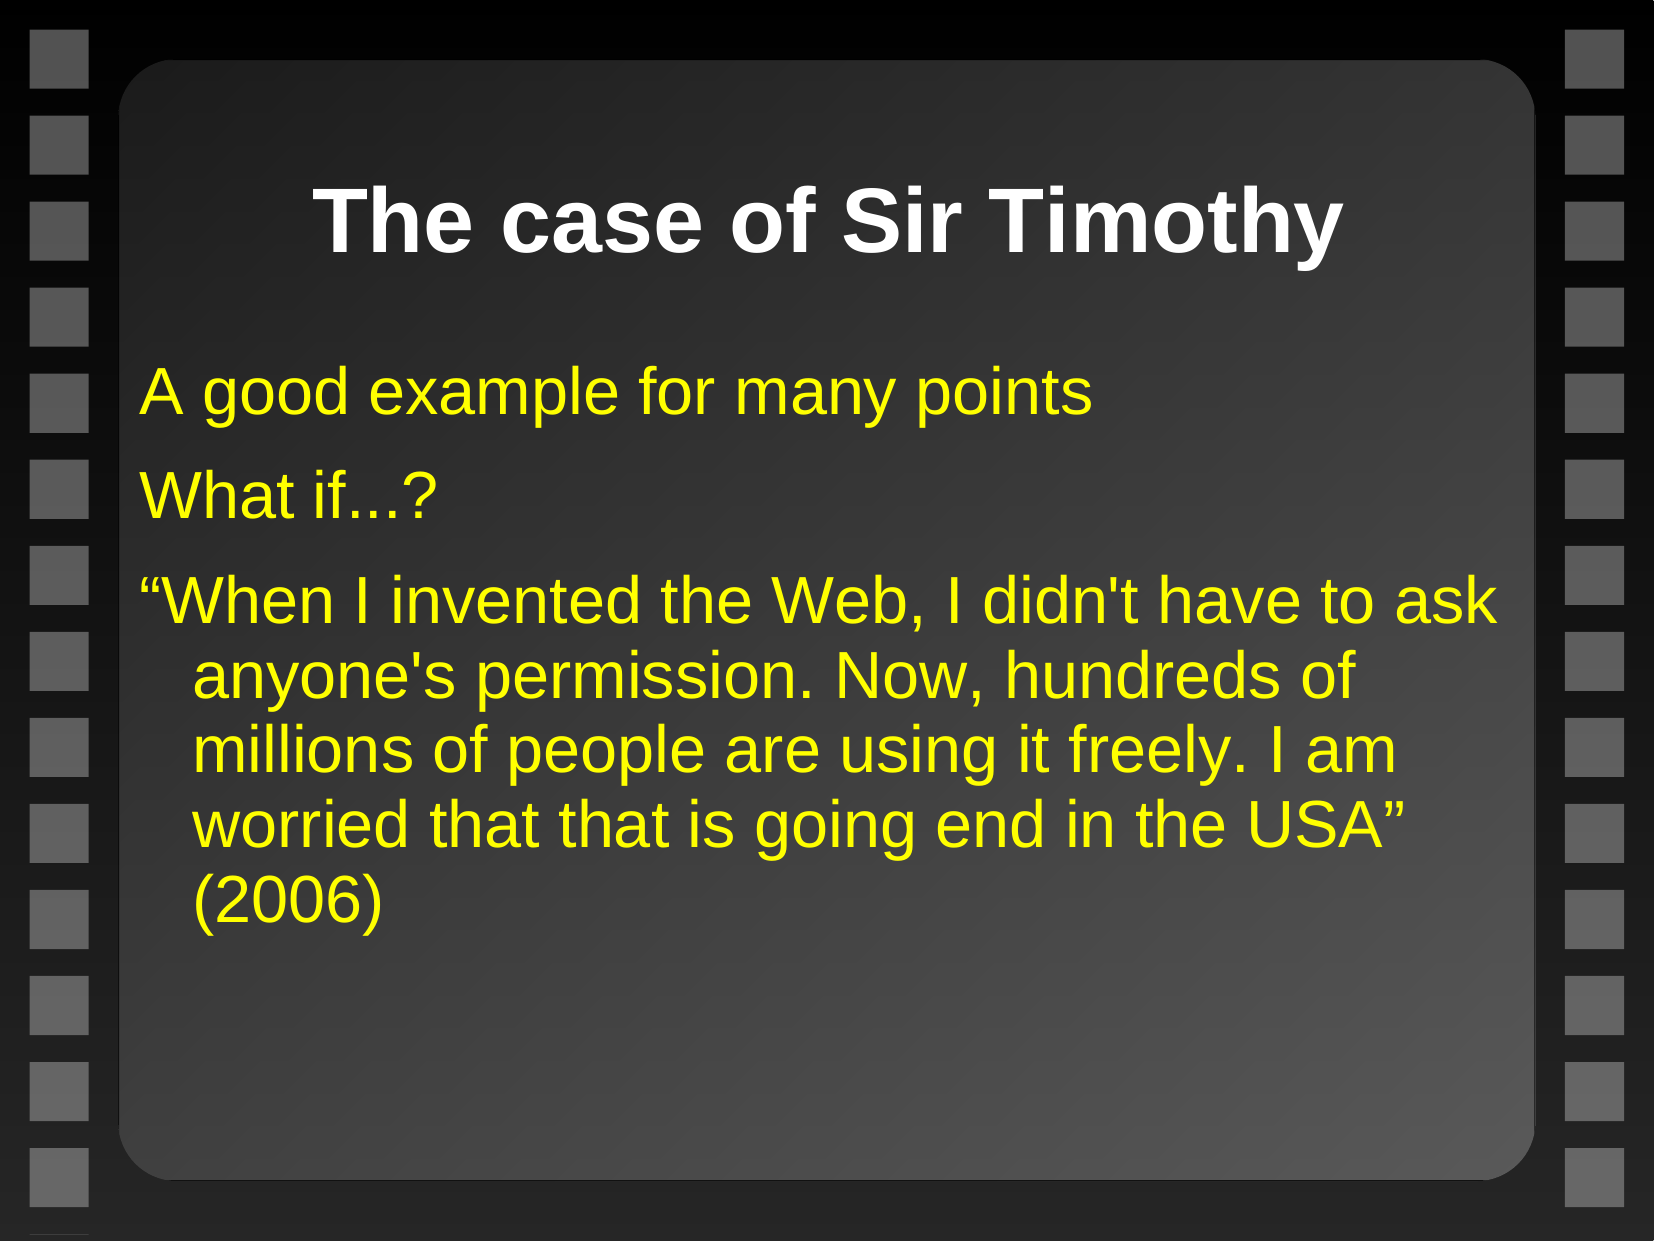

# The case of Sir Timothy
A good example for many points
What if...?
“When I invented the Web, I didn't have to ask anyone's permission. Now, hundreds of millions of people are using it freely. I am worried that that is going end in the USA” (2006)